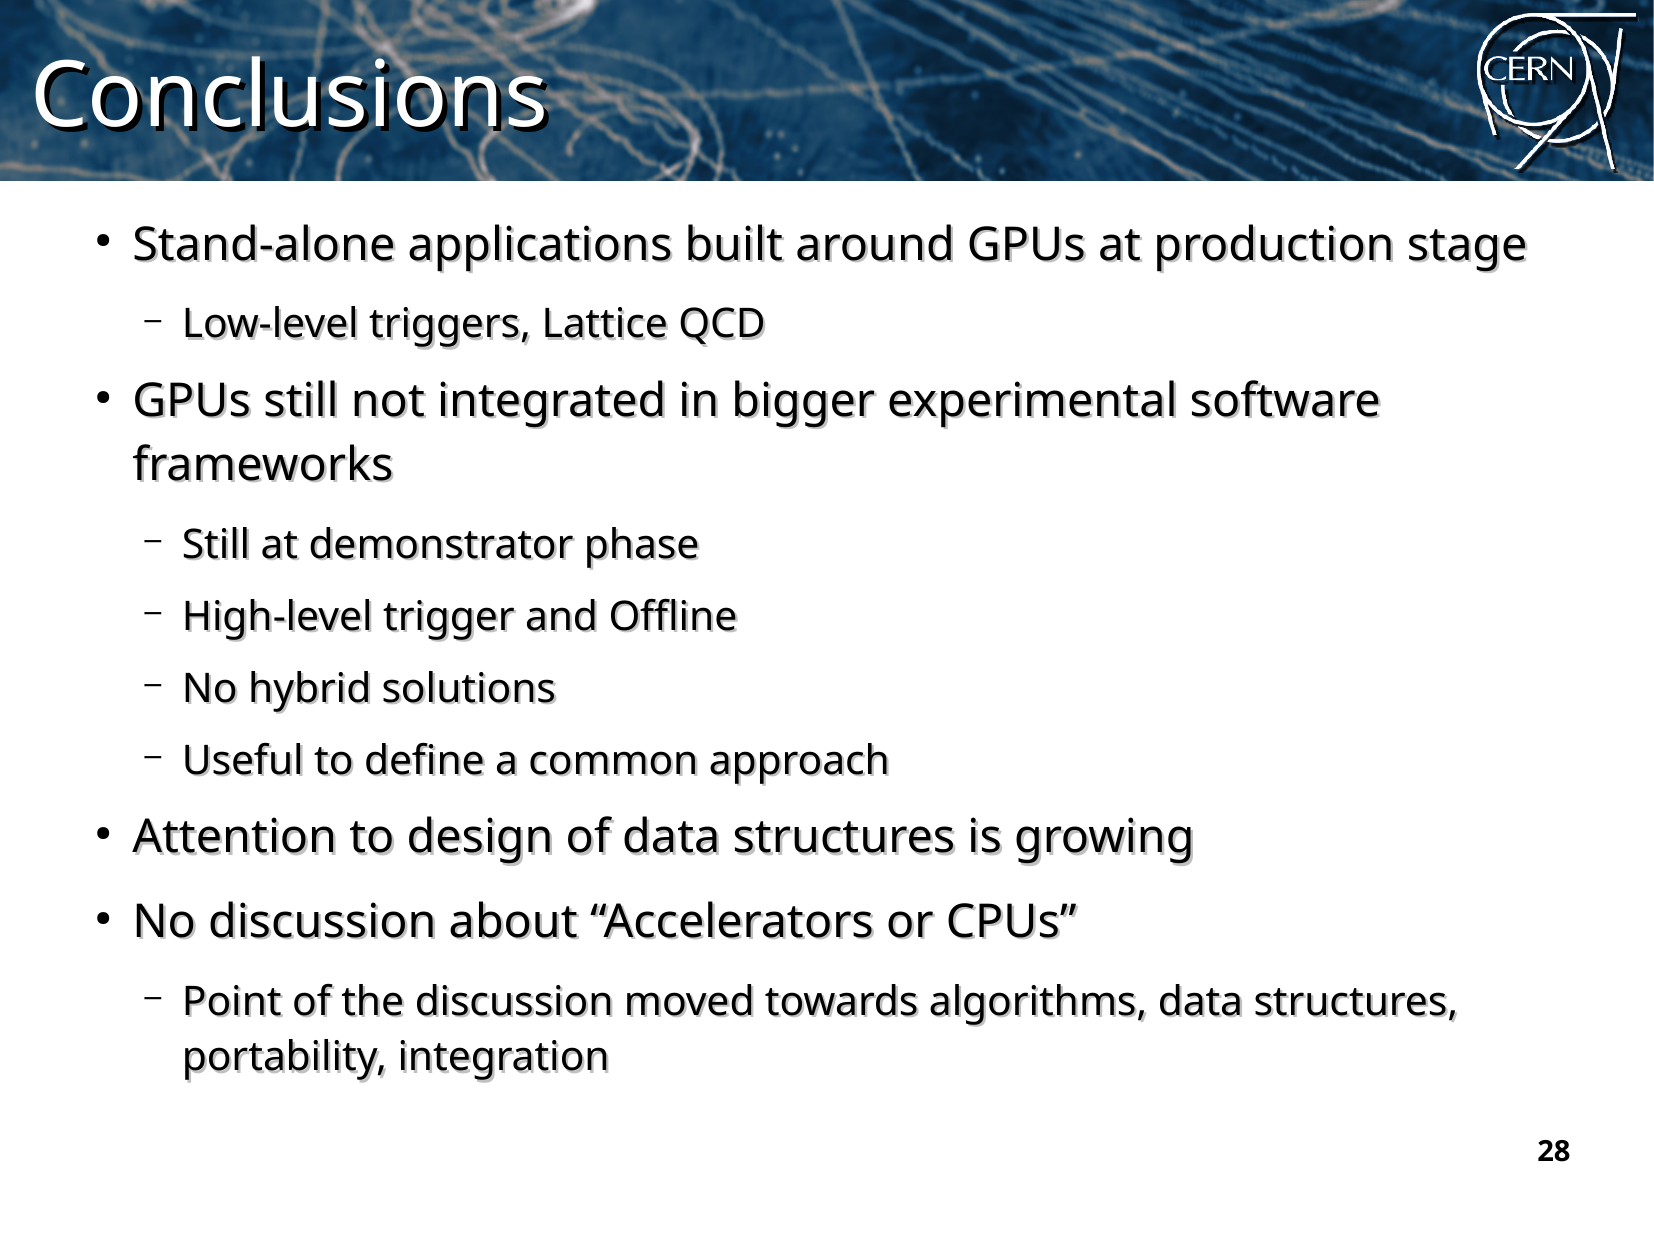

# Conclusions
Stand-alone applications built around GPUs at production stage
Low-level triggers, Lattice QCD
GPUs still not integrated in bigger experimental software frameworks
Still at demonstrator phase
High-level trigger and Offline
No hybrid solutions
Useful to define a common approach
Attention to design of data structures is growing
No discussion about “Accelerators or CPUs”
Point of the discussion moved towards algorithms, data structures, portability, integration
28